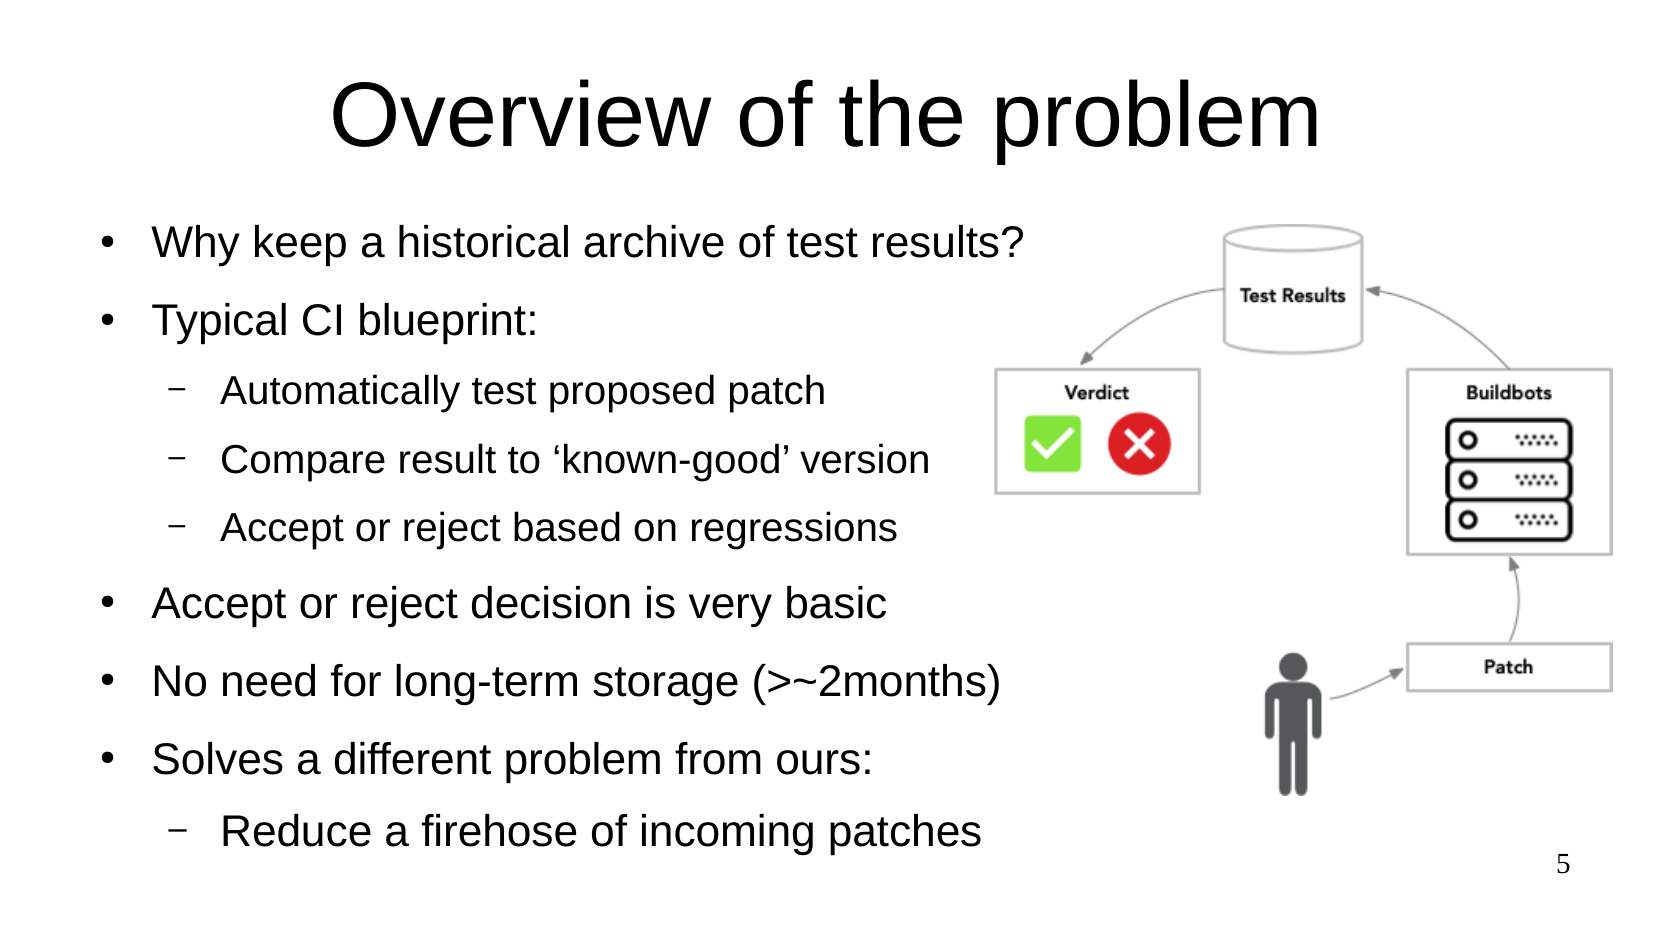

Overview of the problem
# Why keep a historical archive of test results?
Typical CI blueprint:
Automatically test proposed patch
Compare result to ‘known-good’ version
Accept or reject based on regressions
Accept or reject decision is very basic
No need for long-term storage (>~2months)
Solves a different problem from ours:
Reduce a firehose of incoming patches
5